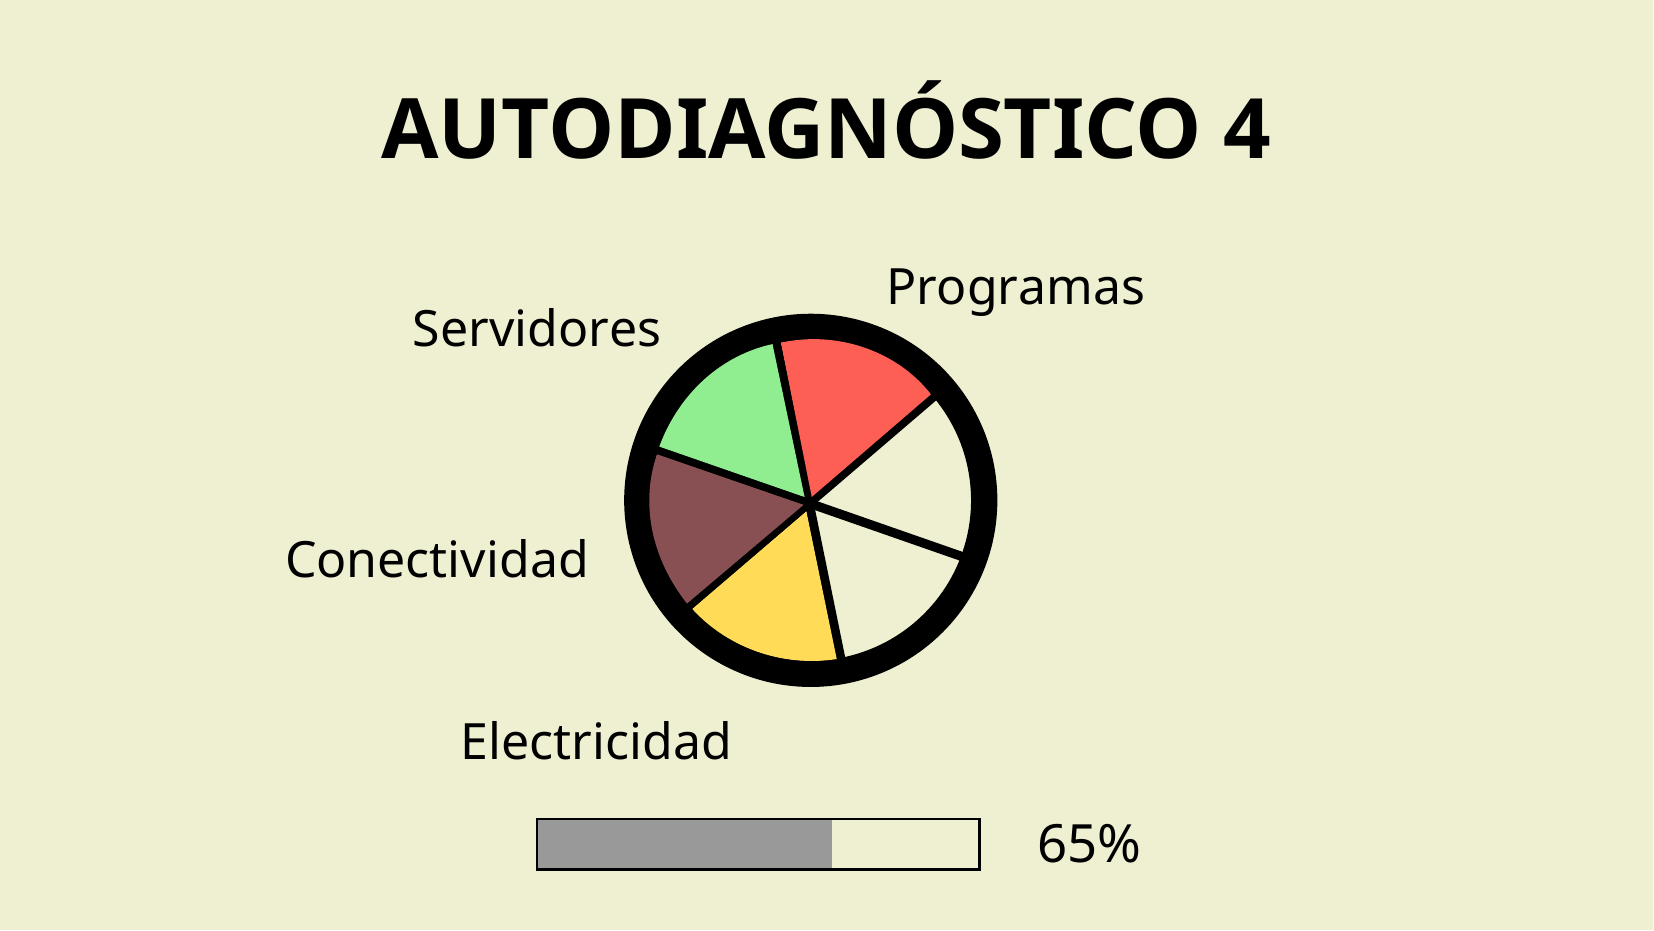

# Autodiagnóstico 4
Programas
Servidores
Conectividad
Electricidad